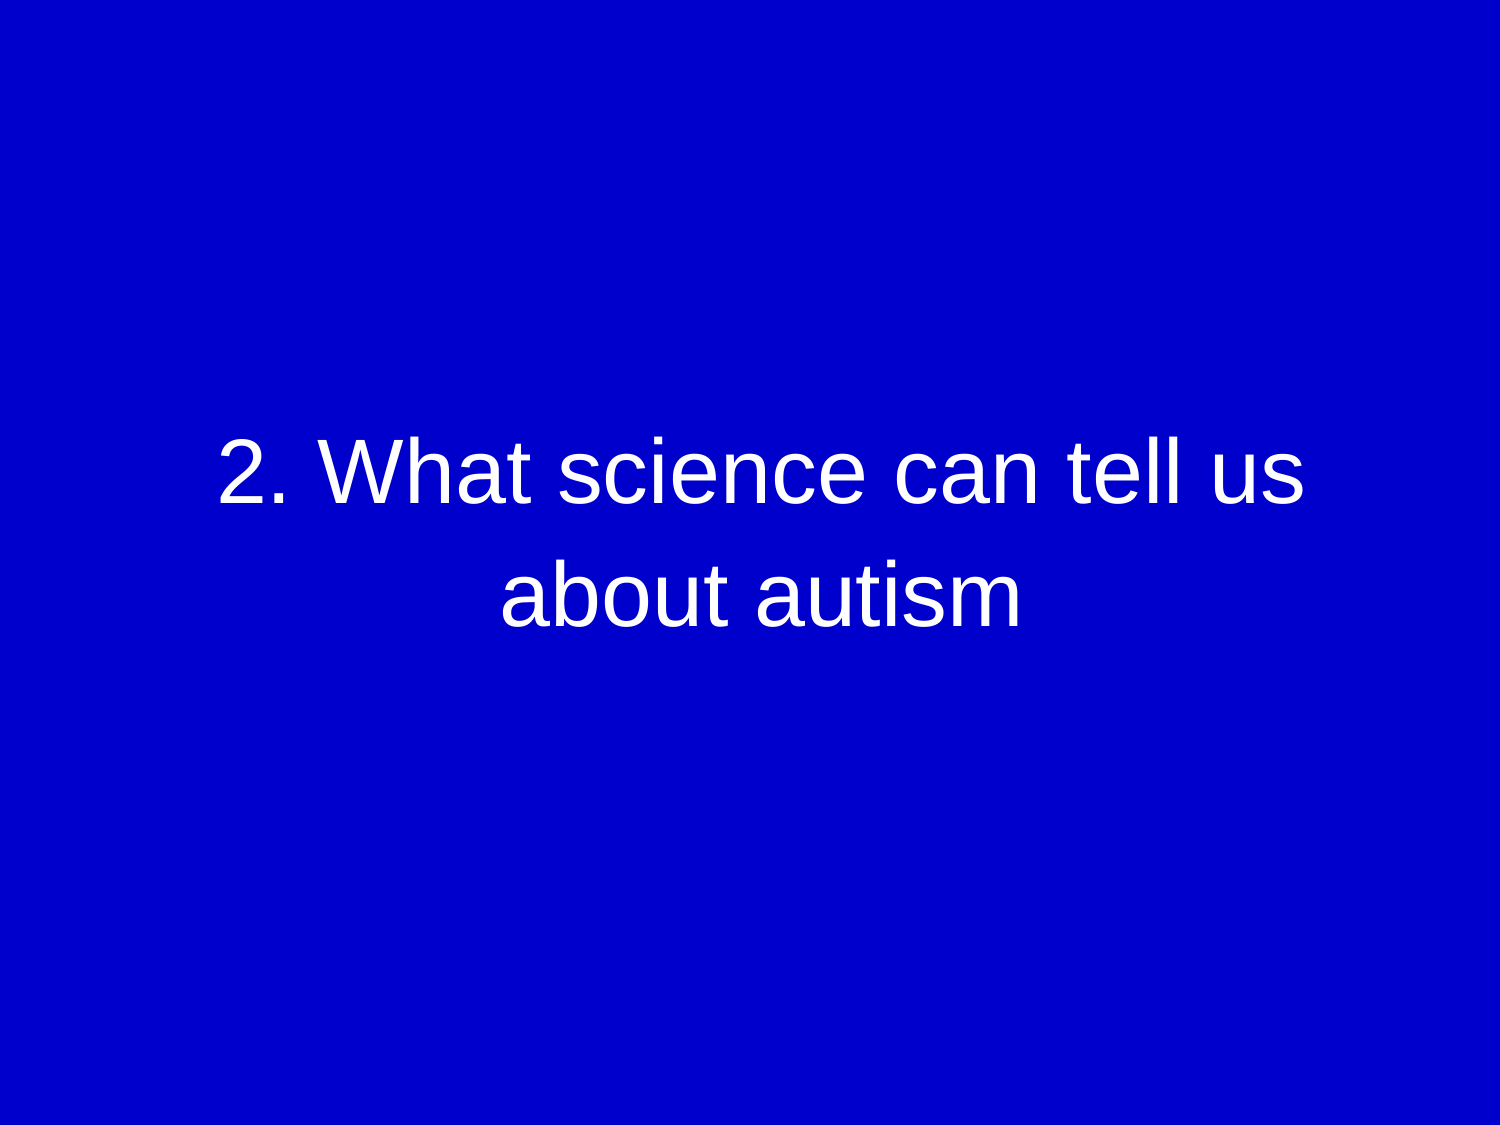

# 2. What science can tell us about autism